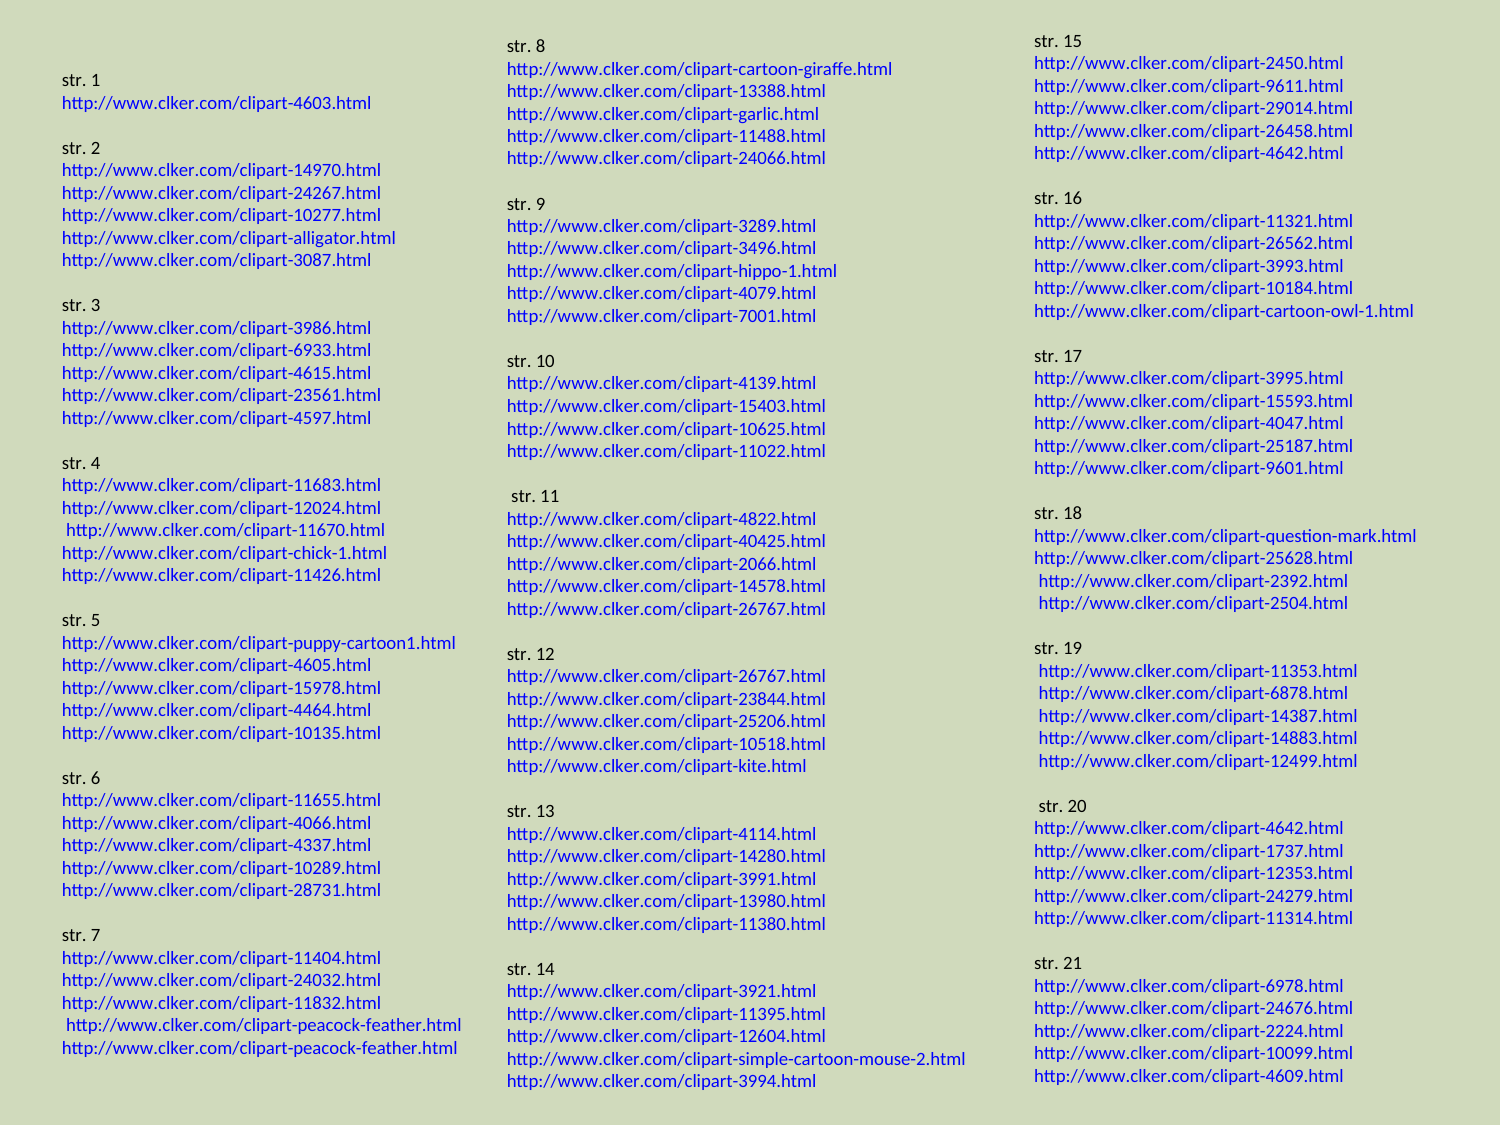

str. 8
http://www.clker.com/clipart-cartoon-giraffe.html
http://www.clker.com/clipart-13388.html
http://www.clker.com/clipart-garlic.html
http://www.clker.com/clipart-11488.html
http://www.clker.com/clipart-24066.html
str. 9
http://www.clker.com/clipart-3289.html
http://www.clker.com/clipart-3496.html
http://www.clker.com/clipart-hippo-1.html
http://www.clker.com/clipart-4079.html
http://www.clker.com/clipart-7001.html
str. 10
http://www.clker.com/clipart-4139.html
http://www.clker.com/clipart-15403.html
http://www.clker.com/clipart-10625.html
http://www.clker.com/clipart-11022.html
 str. 11
http://www.clker.com/clipart-4822.html
http://www.clker.com/clipart-40425.html
http://www.clker.com/clipart-2066.html
http://www.clker.com/clipart-14578.html
http://www.clker.com/clipart-26767.html
str. 12
http://www.clker.com/clipart-26767.html
http://www.clker.com/clipart-23844.html
http://www.clker.com/clipart-25206.html
http://www.clker.com/clipart-10518.html
http://www.clker.com/clipart-kite.html
str. 13
http://www.clker.com/clipart-4114.html
http://www.clker.com/clipart-14280.html
http://www.clker.com/clipart-3991.html
http://www.clker.com/clipart-13980.html
http://www.clker.com/clipart-11380.html
str. 14
http://www.clker.com/clipart-3921.html
http://www.clker.com/clipart-11395.html
http://www.clker.com/clipart-12604.html
http://www.clker.com/clipart-simple-cartoon-mouse-2.html
http://www.clker.com/clipart-3994.html
# str. 1 http://www.clker.com/clipart-4603.html str. 2 http://www.clker.com/clipart-14970.html http://www.clker.com/clipart-24267.html http://www.clker.com/clipart-10277.html http://www.clker.com/clipart-alligator.html http://www.clker.com/clipart-3087.html str. 3 http://www.clker.com/clipart-3986.html http://www.clker.com/clipart-6933.html http://www.clker.com/clipart-4615.html http://www.clker.com/clipart-23561.html http://www.clker.com/clipart-4597.html str. 4 http://www.clker.com/clipart-11683.html http://www.clker.com/clipart-12024.html http://www.clker.com/clipart-11670.html http://www.clker.com/clipart-chick-1.html http://www.clker.com/clipart-11426.html str. 5 http://www.clker.com/clipart-puppy-cartoon1.html http://www.clker.com/clipart-4605.html http://www.clker.com/clipart-15978.html http://www.clker.com/clipart-4464.html http://www.clker.com/clipart-10135.html str. 6 http://www.clker.com/clipart-11655.html http://www.clker.com/clipart-4066.html http://www.clker.com/clipart-4337.html http://www.clker.com/clipart-10289.html http://www.clker.com/clipart-28731.html str. 7 http://www.clker.com/clipart-11404.html http://www.clker.com/clipart-24032.html http://www.clker.com/clipart-11832.html http://www.clker.com/clipart-peacock-feather.html http://www.clker.com/clipart-peacock-feather.html
str. 15
http://www.clker.com/clipart-2450.html
http://www.clker.com/clipart-9611.html
http://www.clker.com/clipart-29014.html
http://www.clker.com/clipart-26458.html
http://www.clker.com/clipart-4642.html
str. 16
http://www.clker.com/clipart-11321.html
http://www.clker.com/clipart-26562.html
http://www.clker.com/clipart-3993.html
http://www.clker.com/clipart-10184.html
http://www.clker.com/clipart-cartoon-owl-1.html
str. 17
http://www.clker.com/clipart-3995.html
http://www.clker.com/clipart-15593.html
http://www.clker.com/clipart-4047.html
http://www.clker.com/clipart-25187.html
http://www.clker.com/clipart-9601.html
str. 18
http://www.clker.com/clipart-question-mark.html
http://www.clker.com/clipart-25628.html
 http://www.clker.com/clipart-2392.html
 http://www.clker.com/clipart-2504.html
str. 19
 http://www.clker.com/clipart-11353.html
 http://www.clker.com/clipart-6878.html
 http://www.clker.com/clipart-14387.html
 http://www.clker.com/clipart-14883.html
 http://www.clker.com/clipart-12499.html
 str. 20
http://www.clker.com/clipart-4642.html
http://www.clker.com/clipart-1737.html
http://www.clker.com/clipart-12353.html
http://www.clker.com/clipart-24279.html
http://www.clker.com/clipart-11314.html
str. 21
http://www.clker.com/clipart-6978.html
http://www.clker.com/clipart-24676.html
http://www.clker.com/clipart-2224.html
http://www.clker.com/clipart-10099.html
http://www.clker.com/clipart-4609.html